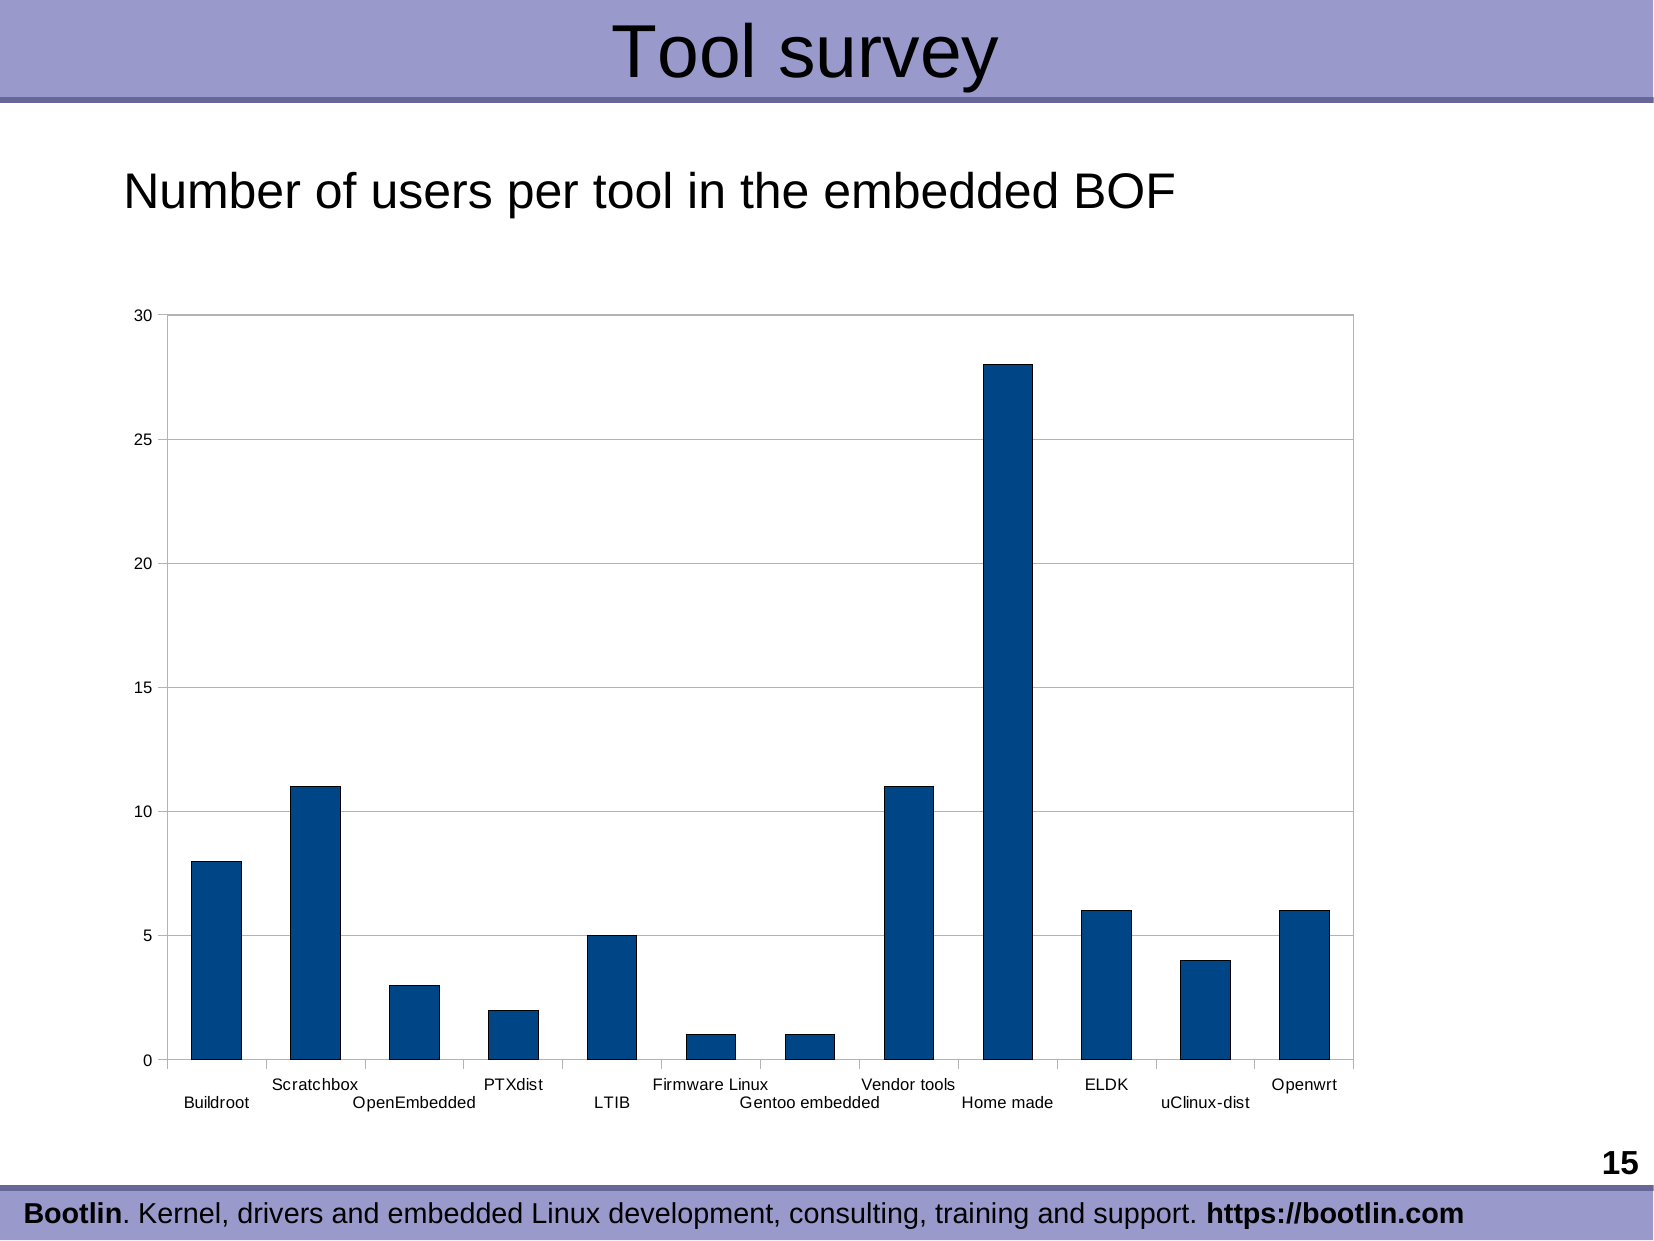

# Tool survey
Number of users per tool in the embedded BOF
### Chart
| Category | Column 1 |
|---|---|
| Buildroot | 8.0 |
| Scratchbox | 11.0 |
| OpenEmbedded | 3.0 |
| PTXdist | 2.0 |
| LTIB | 5.0 |
| Firmware Linux | 1.0 |
| Gentoo embedded | 1.0 |
| Vendor tools | 11.0 |
| Home made | 28.0 |
| ELDK | 6.0 |
| uClinux-dist | 4.0 |
| Openwrt | 6.0 |